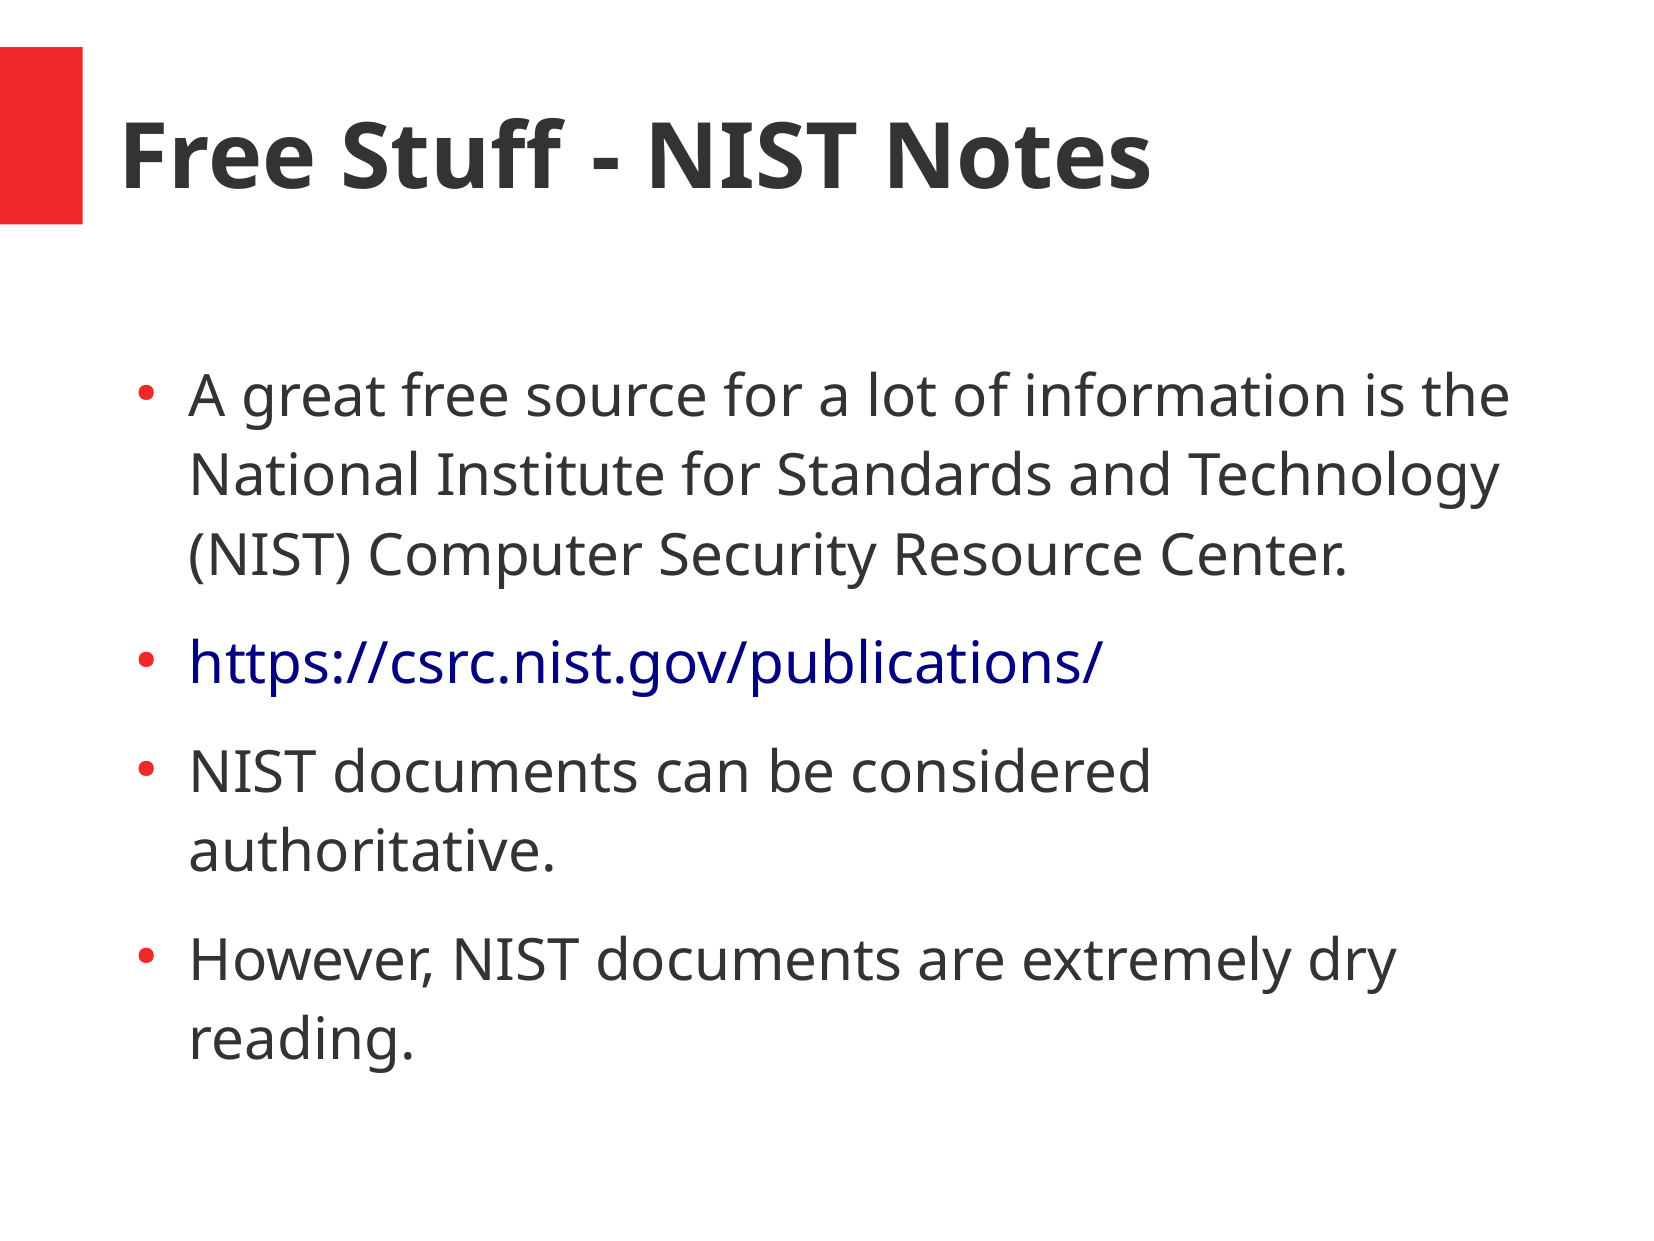

# Free Stuff	 - NIST Notes
A great free source for a lot of information is the National Institute for Standards and Technology (NIST) Computer Security Resource Center.
https://csrc.nist.gov/publications/
NIST documents can be considered authoritative.
However, NIST documents are extremely dry reading.